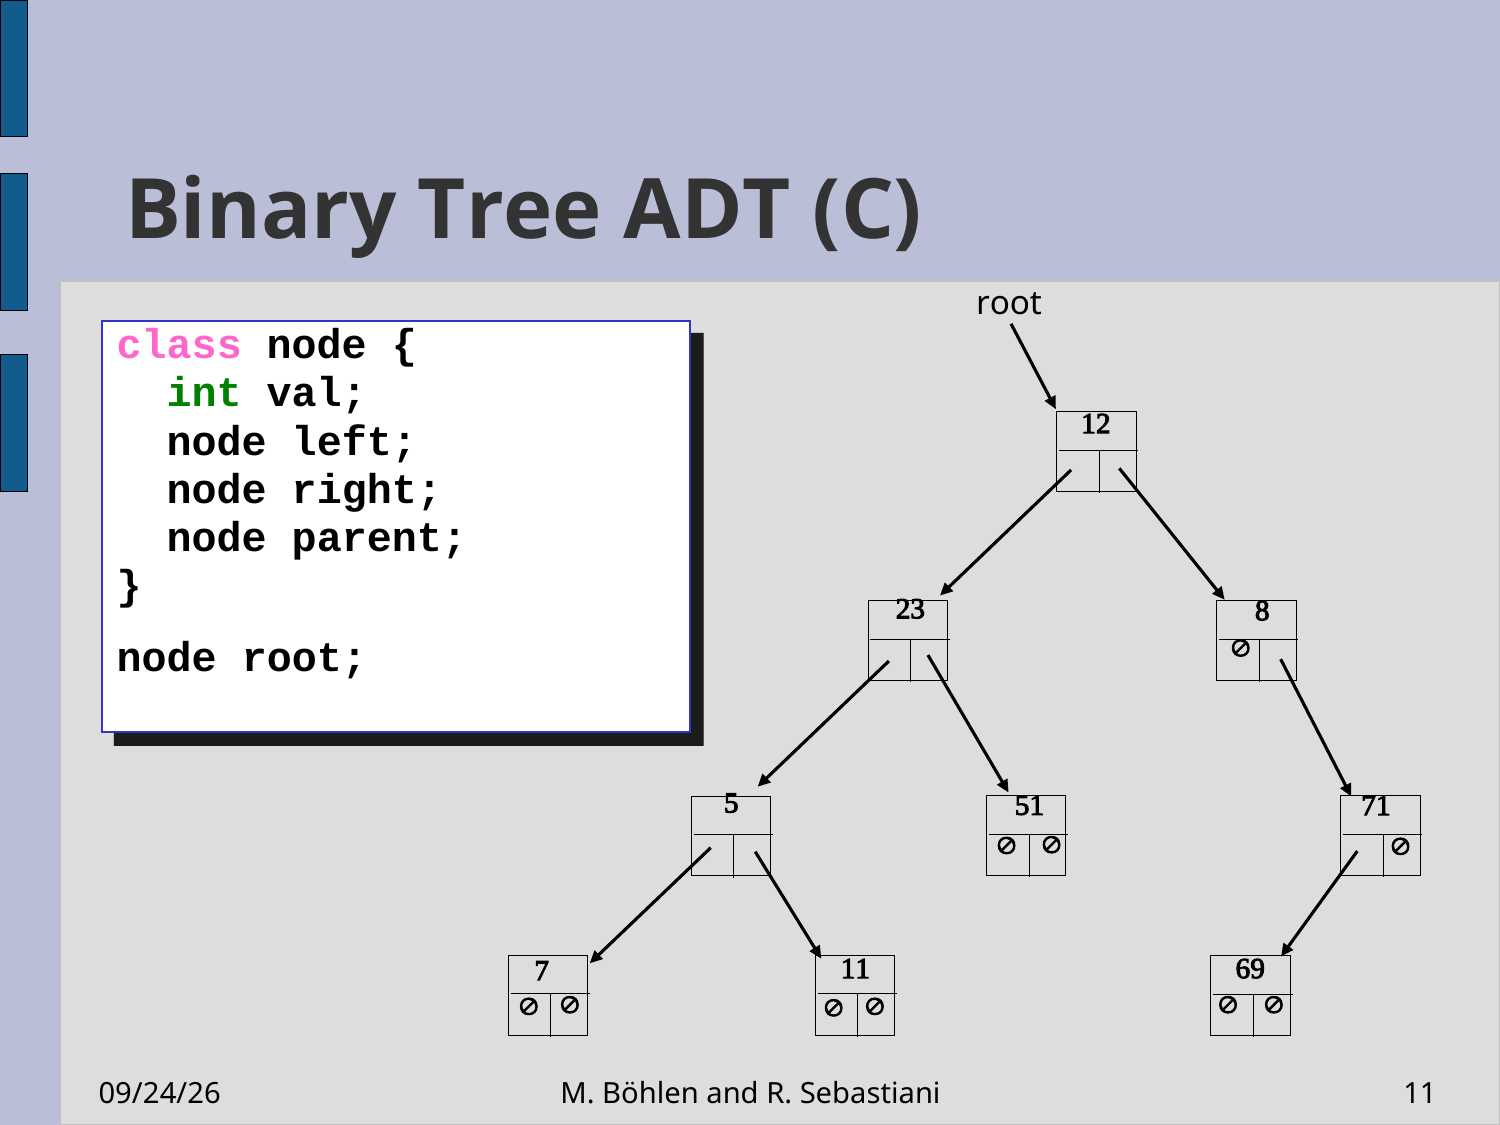

# Binary Tree ADT (C)
root
class node {
 int val;
 node left;
 node right;
 node parent;
}
node root;



















M. Böhlen and R. Sebastiani
11